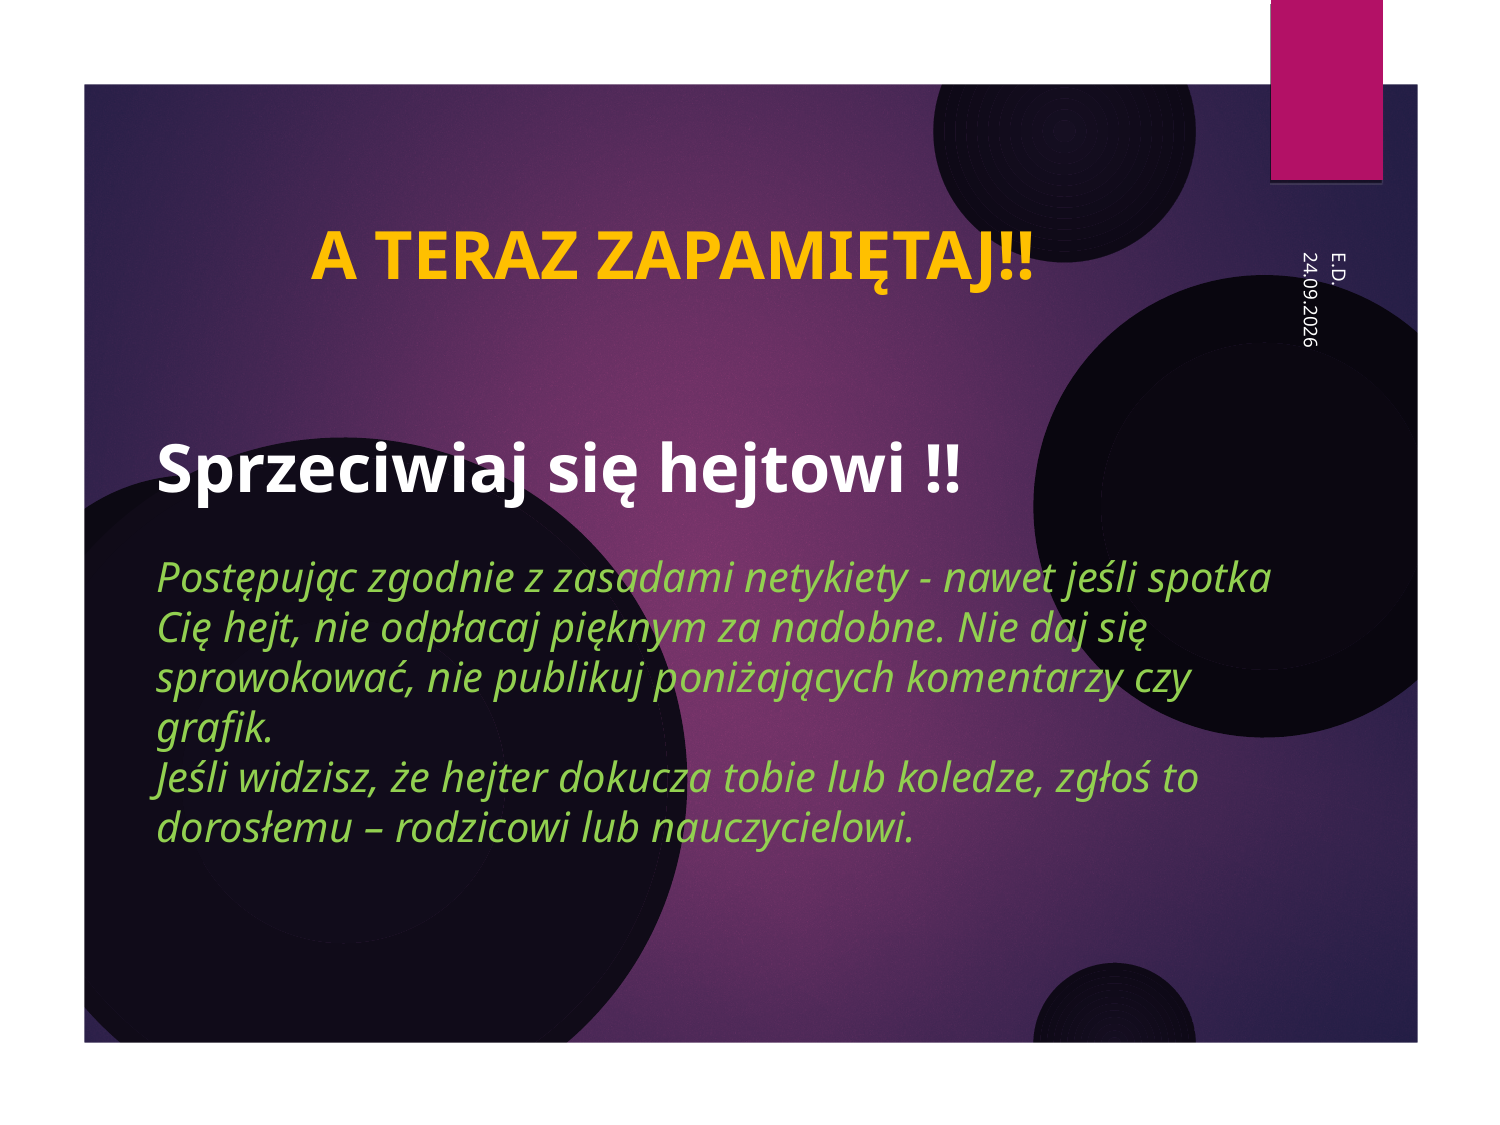

# A TERAZ ZAPAMIĘTAJ!!
Sprzeciwiaj się hejtowi !!
Postępując zgodnie z zasadami netykiety - nawet jeśli spotka Cię hejt, nie odpłacaj pięknym za nadobne. Nie daj się sprowokować, nie publikuj poniżających komentarzy czy grafik.
Jeśli widzisz, że hejter dokucza tobie lub koledze, zgłoś to dorosłemu – rodzicowi lub nauczycielowi.
E.D.